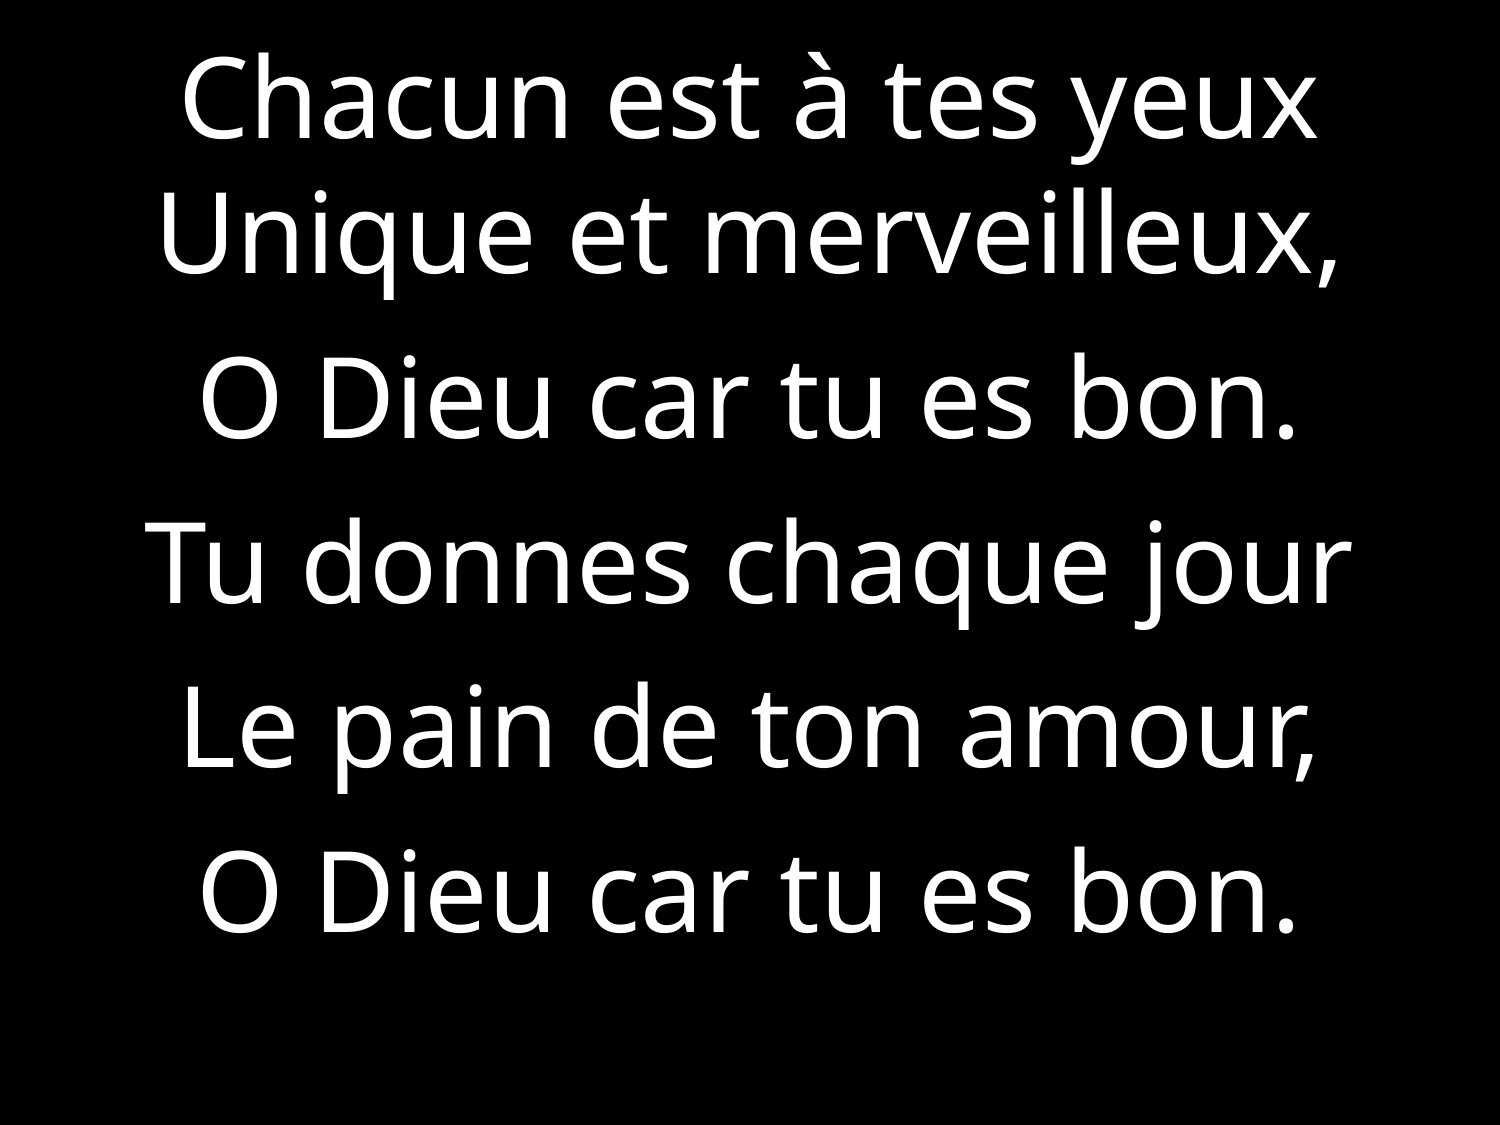

Chacun est à tes yeux Unique et merveilleux,
O Dieu car tu es bon.
Tu donnes chaque jour
Le pain de ton amour,
O Dieu car tu es bon.
#